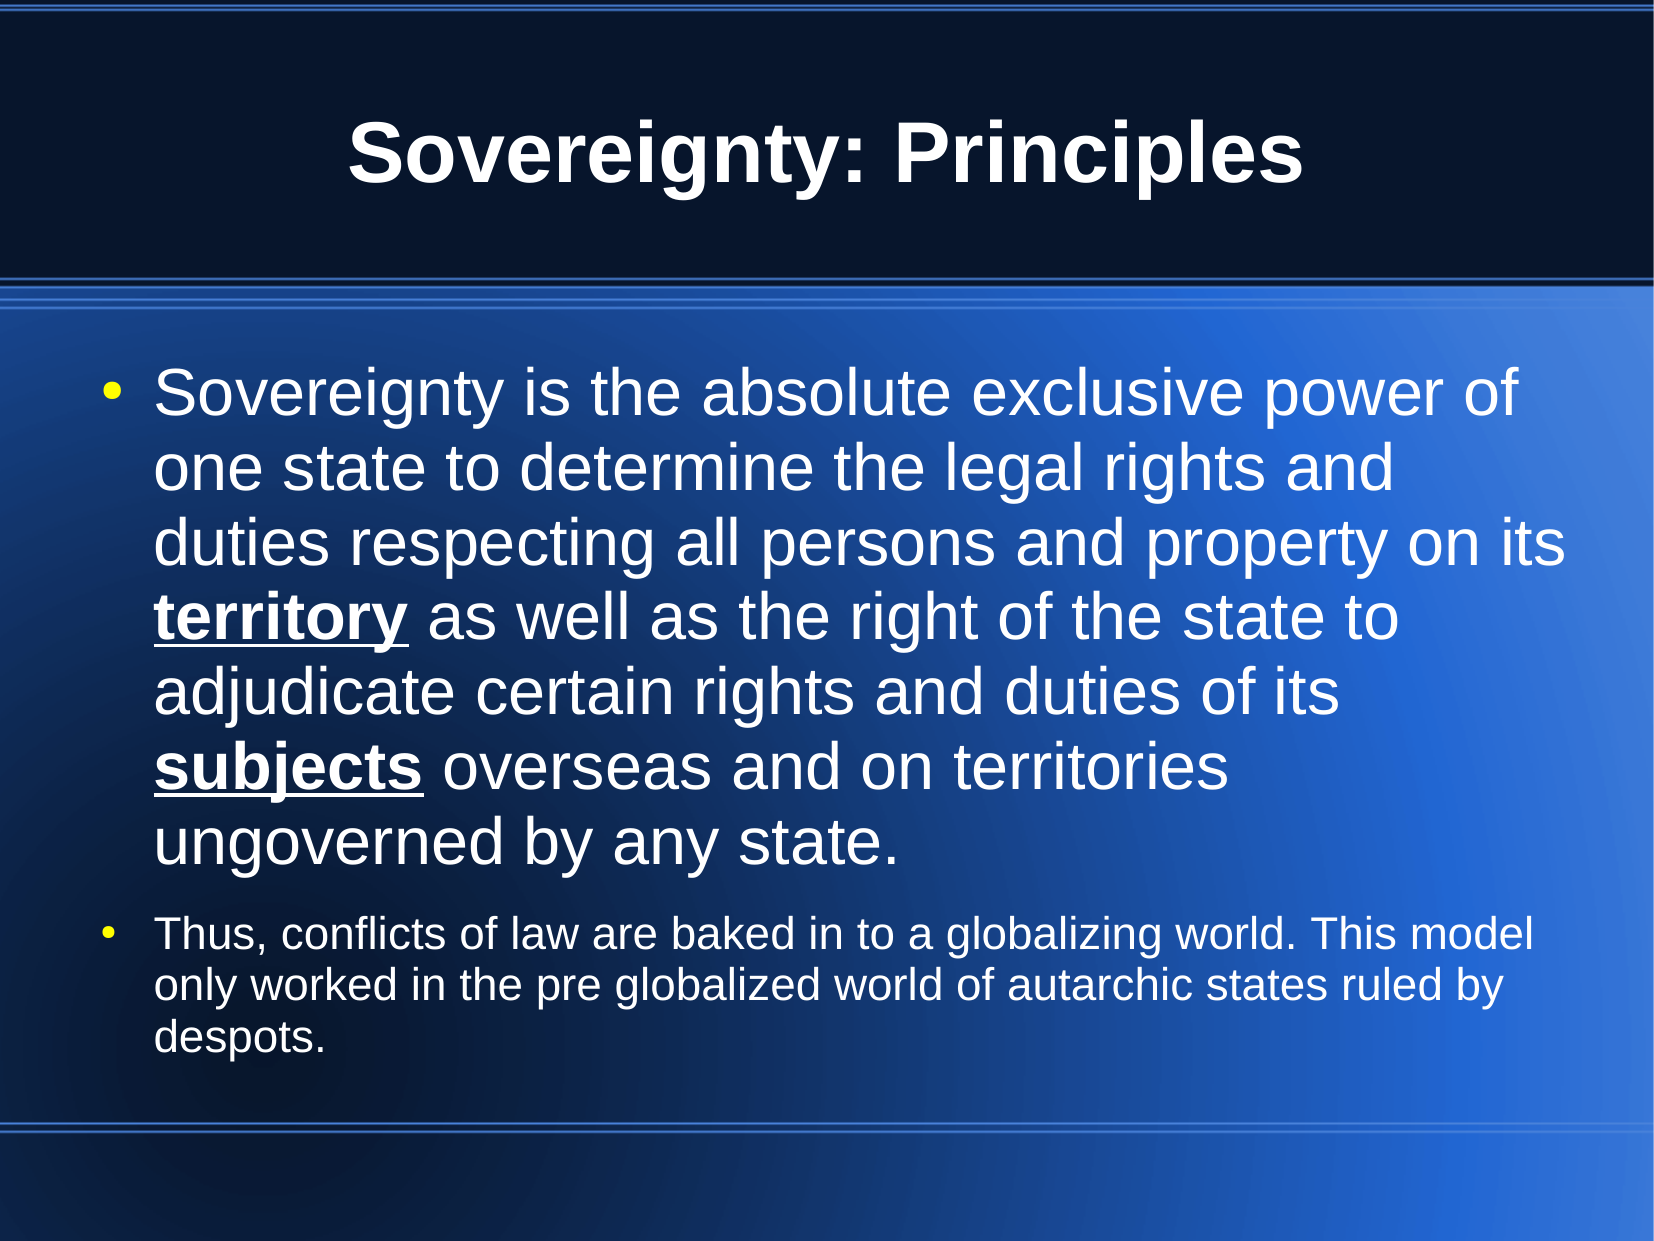

# Sovereignty: Principles
Sovereignty is the absolute exclusive power of one state to determine the legal rights and duties respecting all persons and property on its territory as well as the right of the state to adjudicate certain rights and duties of its subjects overseas and on territories ungoverned by any state.
Thus, conflicts of law are baked in to a globalizing world. This model only worked in the pre globalized world of autarchic states ruled by despots.